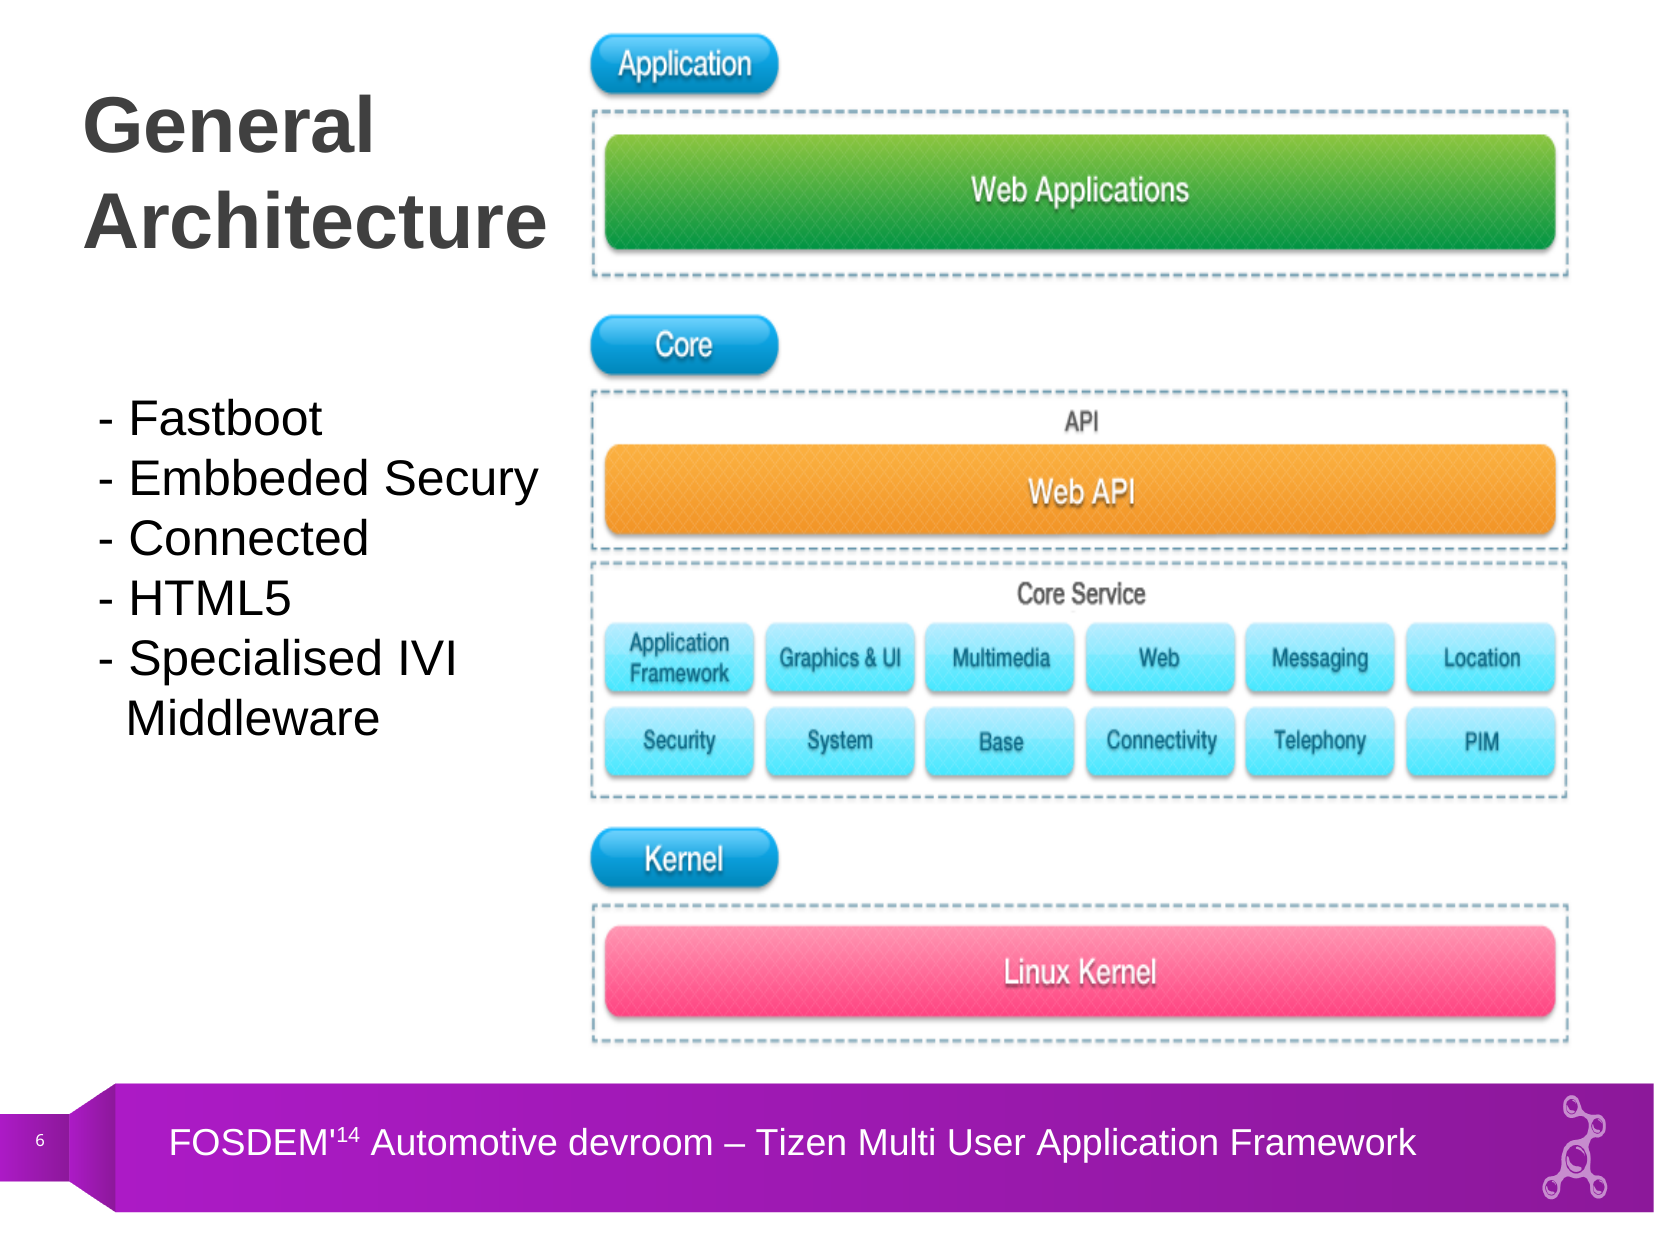

# General Architecture
- Fastboot
- Embbeded Secury
- Connected
- HTML5
- Specialised IVI
 Middleware